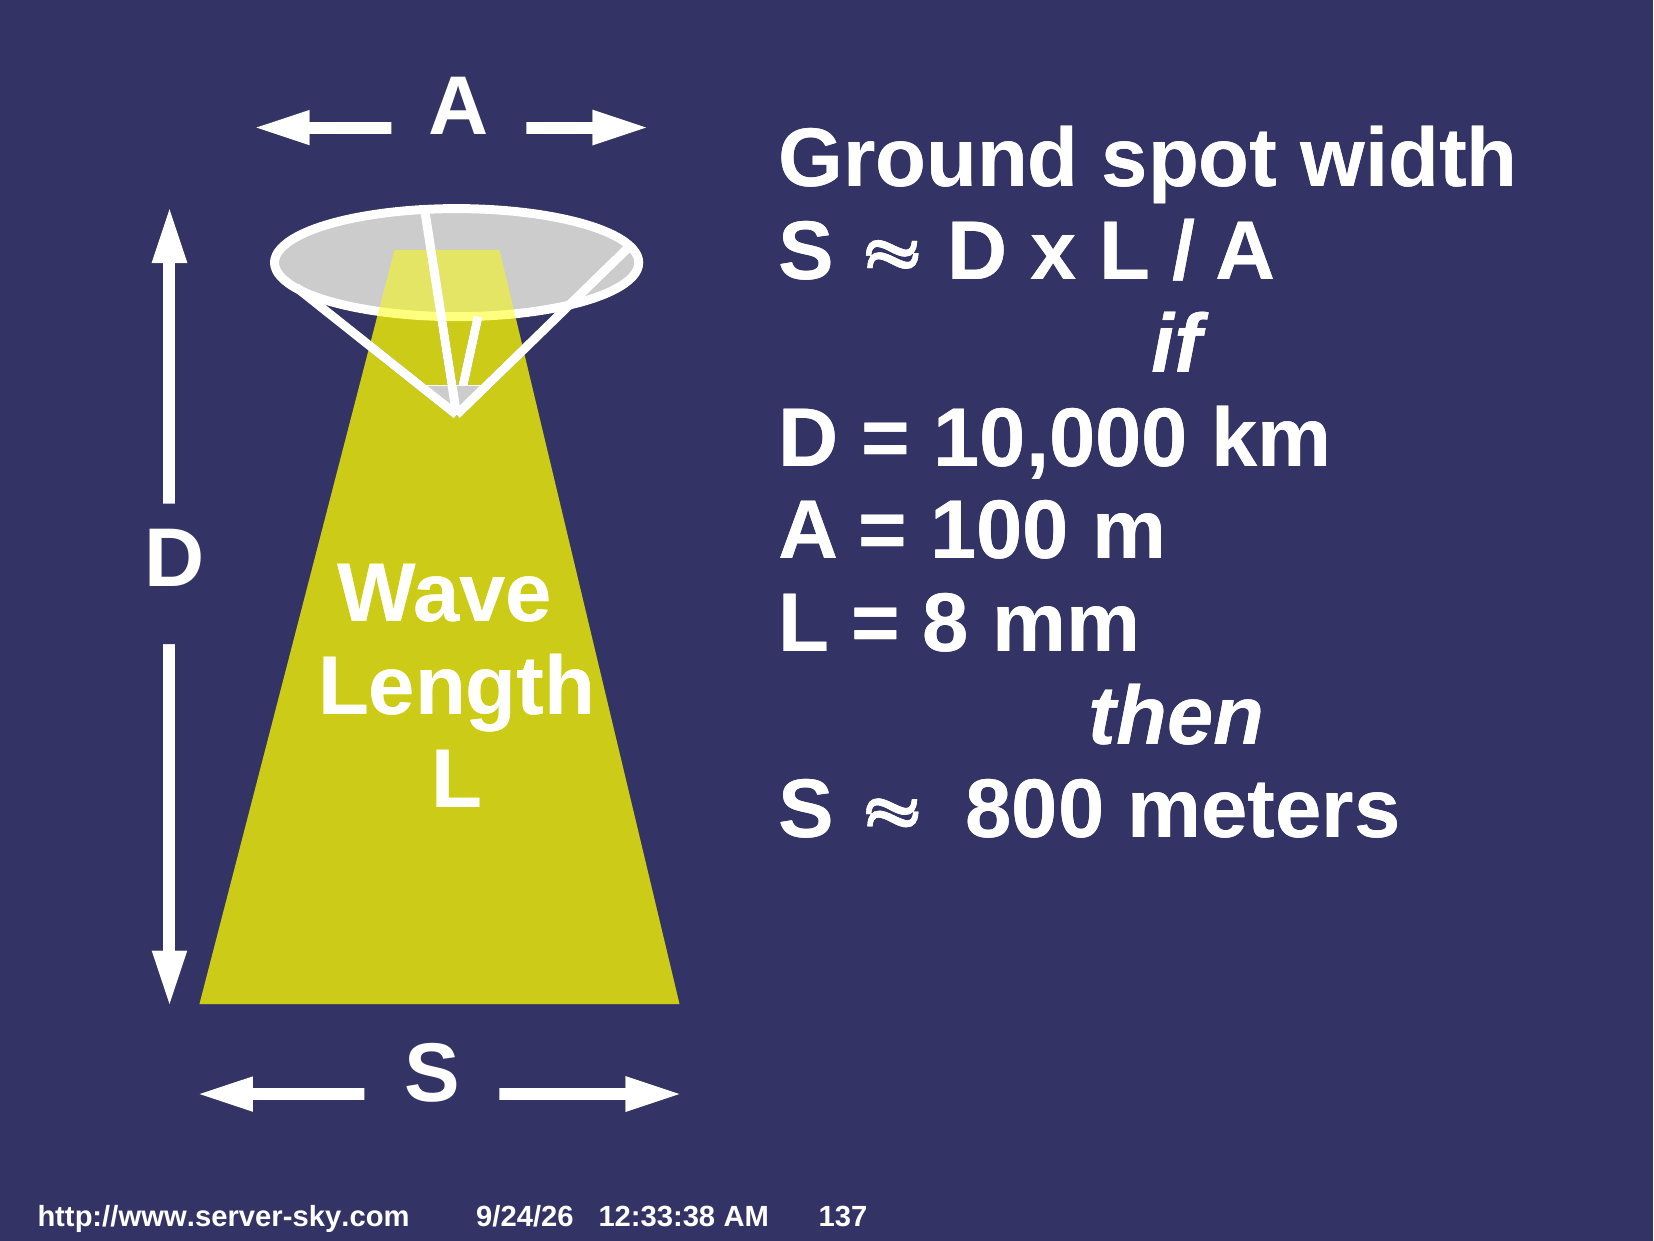

A
Ground spot width
S  D x L / A
if
D = 10,000 km
A = 100 m
L = 8 mm
then
S  800 meters
D
Wave
Length
L
S
A
Ground spot width
S  D x L / A
if
D = 10,000 km
A = 100 m
L = 8 mm
then
S  800 meters
D
Wave
Length
L
S